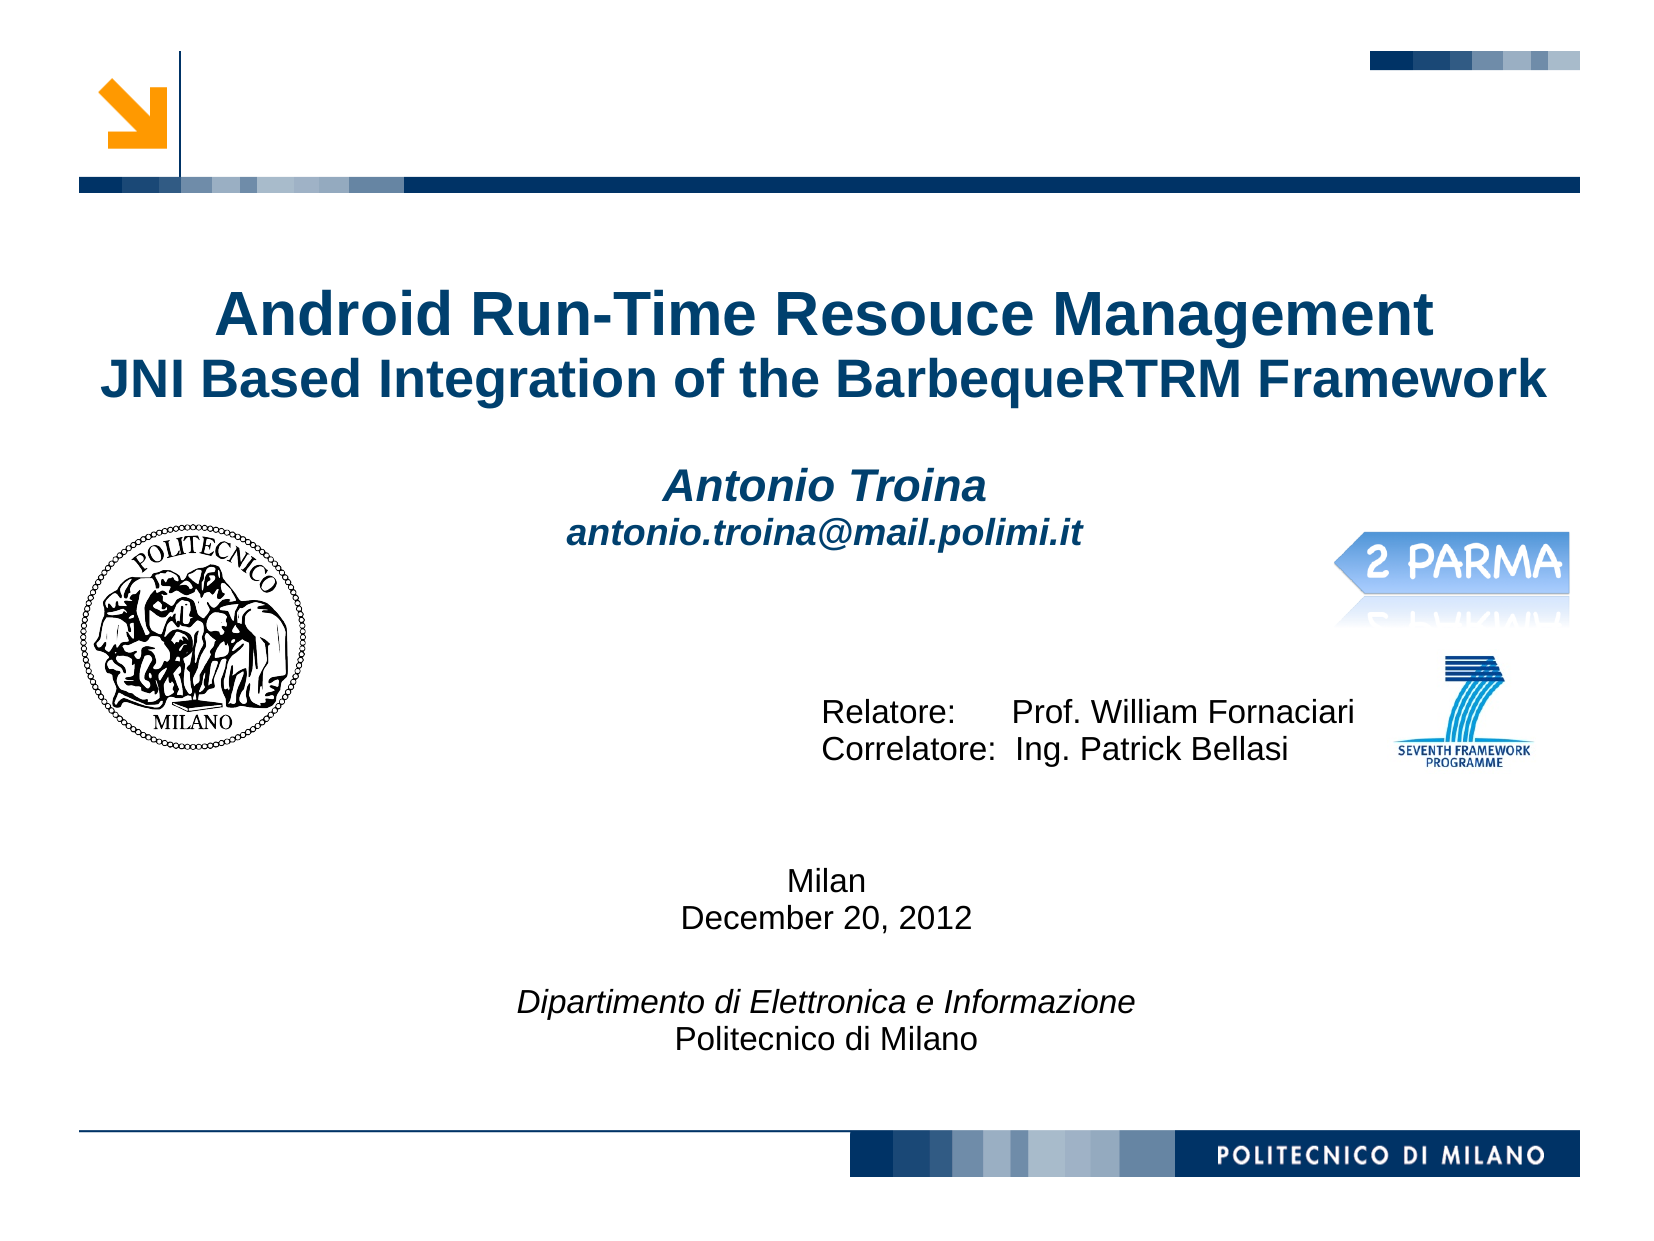

Android Run-Time Resouce Management
JNI Based Integration of the BarbequeRTRM Framework
Antonio Troina
antonio.troina@mail.polimi.it
Relatore: Prof. William Fornaciari
Correlatore: Ing. Patrick Bellasi
Milan
December 20, 2012
Dipartimento di Elettronica e Informazione
Politecnico di Milano